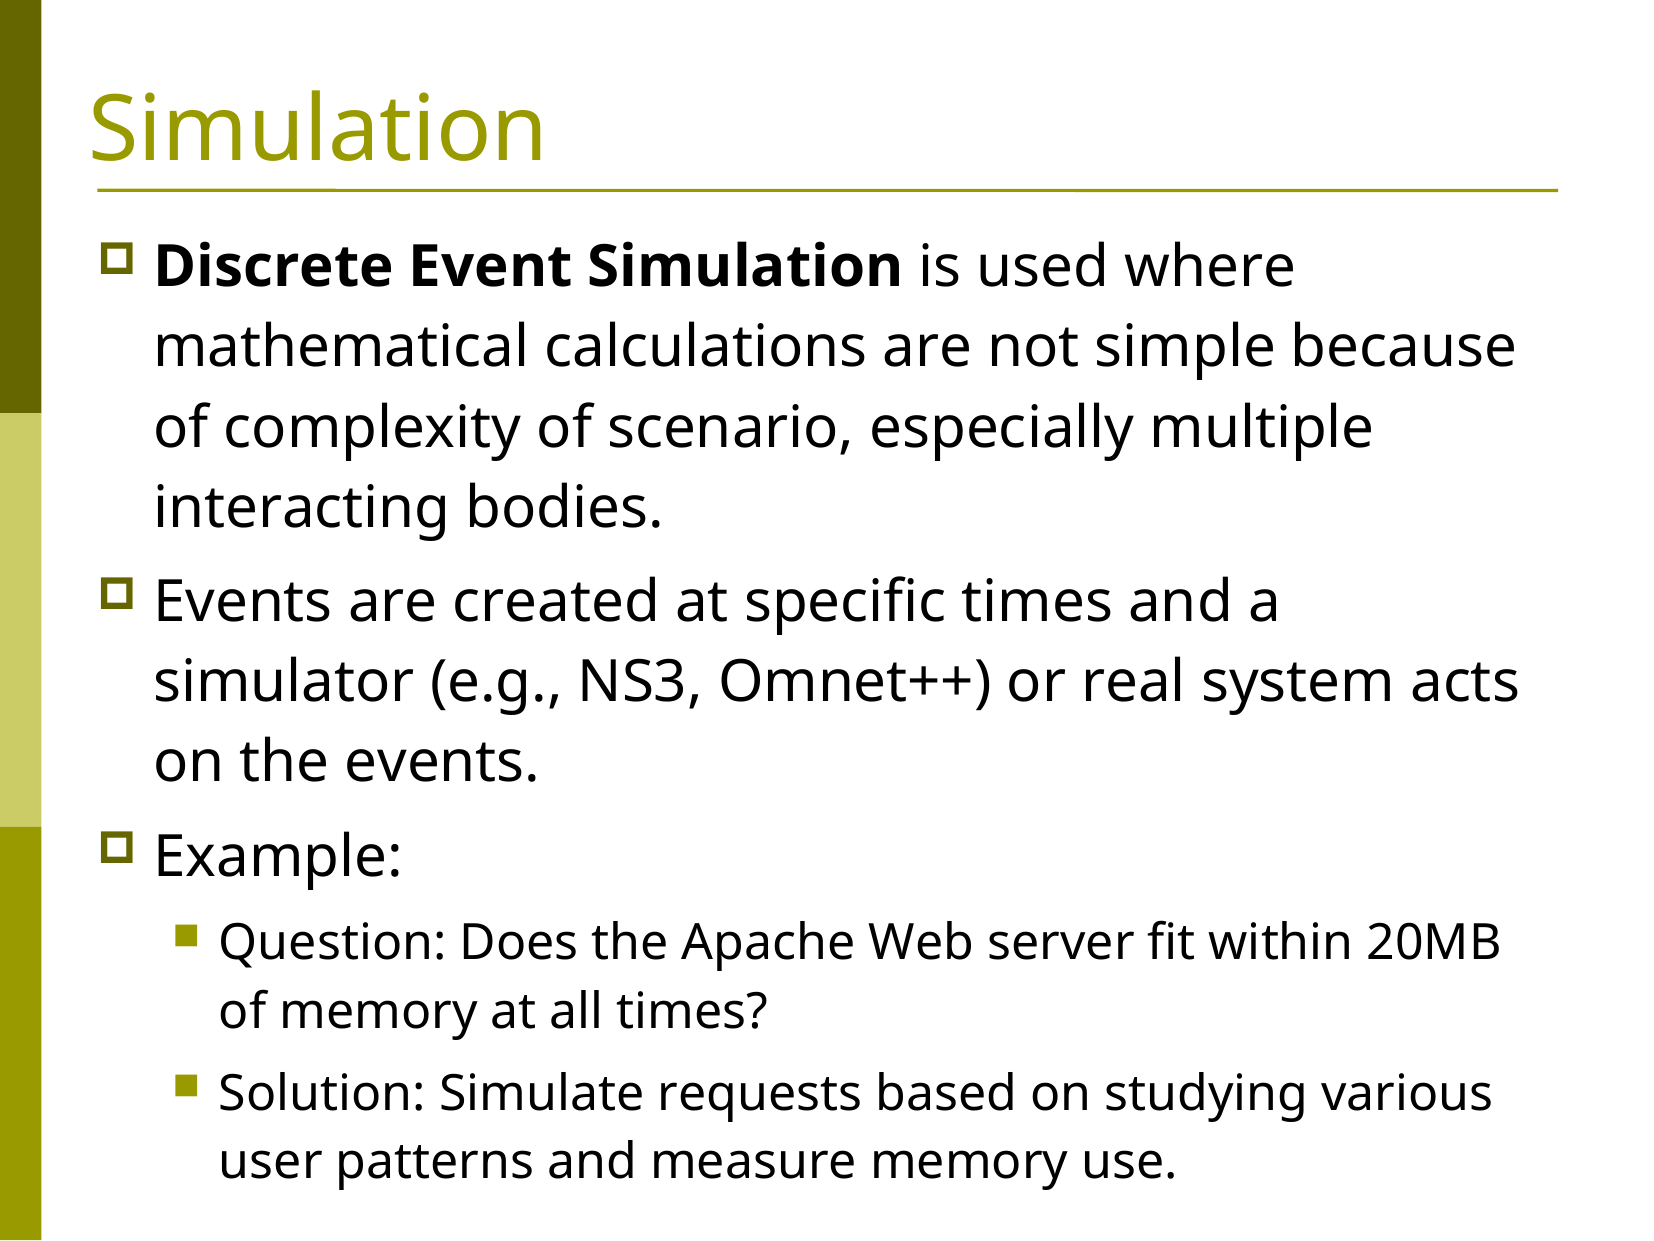

# Simulation
Discrete Event Simulation is used where mathematical calculations are not simple because of complexity of scenario, especially multiple interacting bodies.
Events are created at specific times and a simulator (e.g., NS3, Omnet++) or real system acts on the events.
Example:
Question: Does the Apache Web server fit within 20MB of memory at all times?
Solution: Simulate requests based on studying various user patterns and measure memory use.